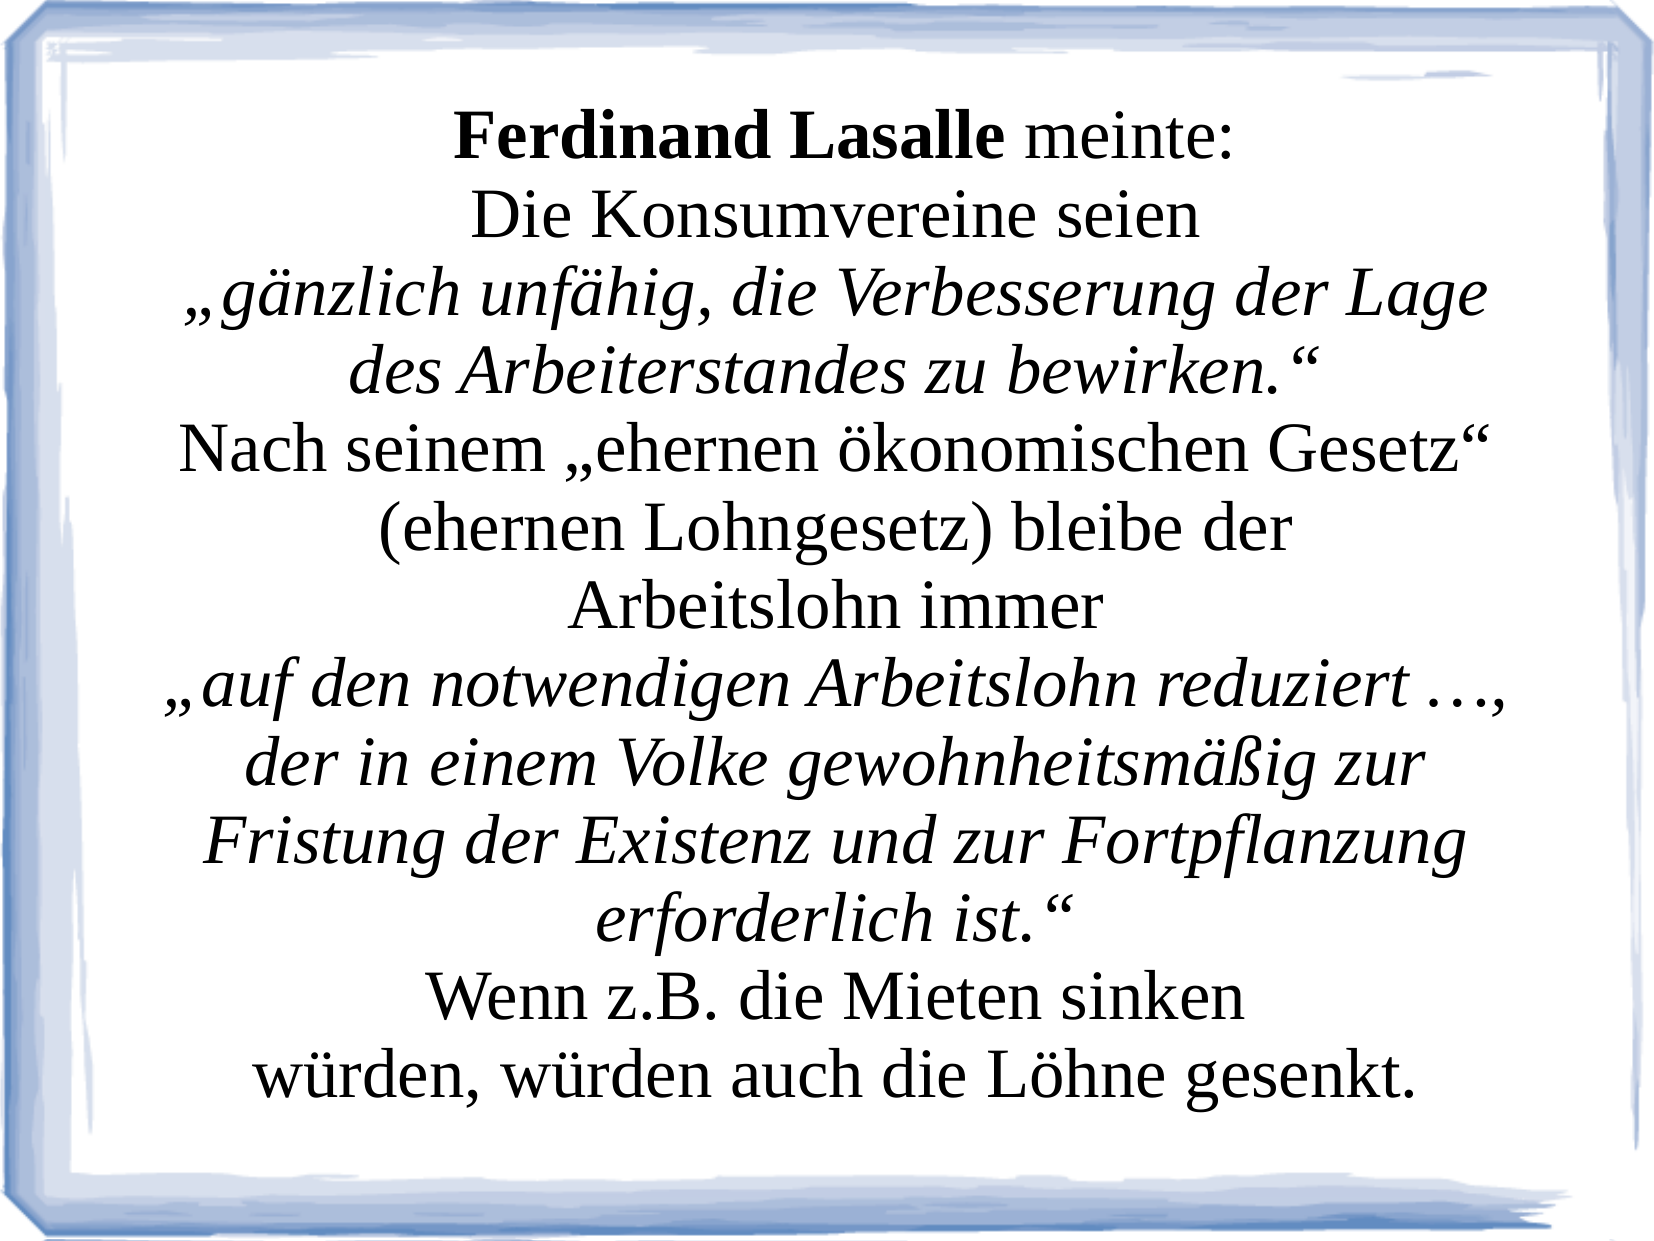

Ferdinand Lasalle meinte:
Die Konsumvereine seien
„gänzlich unfähig, die Verbesserung der Lage
des Arbeiterstandes zu bewirken.“
Nach seinem „ehernen ökonomischen Gesetz“
(ehernen Lohngesetz) bleibe der
Arbeitslohn immer
„auf den notwendigen Arbeitslohn reduziert …,
der in einem Volke gewohnheitsmäßig zur
Fristung der Existenz und zur Fortpflanzung
erforderlich ist.“
Wenn z.B. die Mieten sinken
würden, würden auch die Löhne gesenkt.